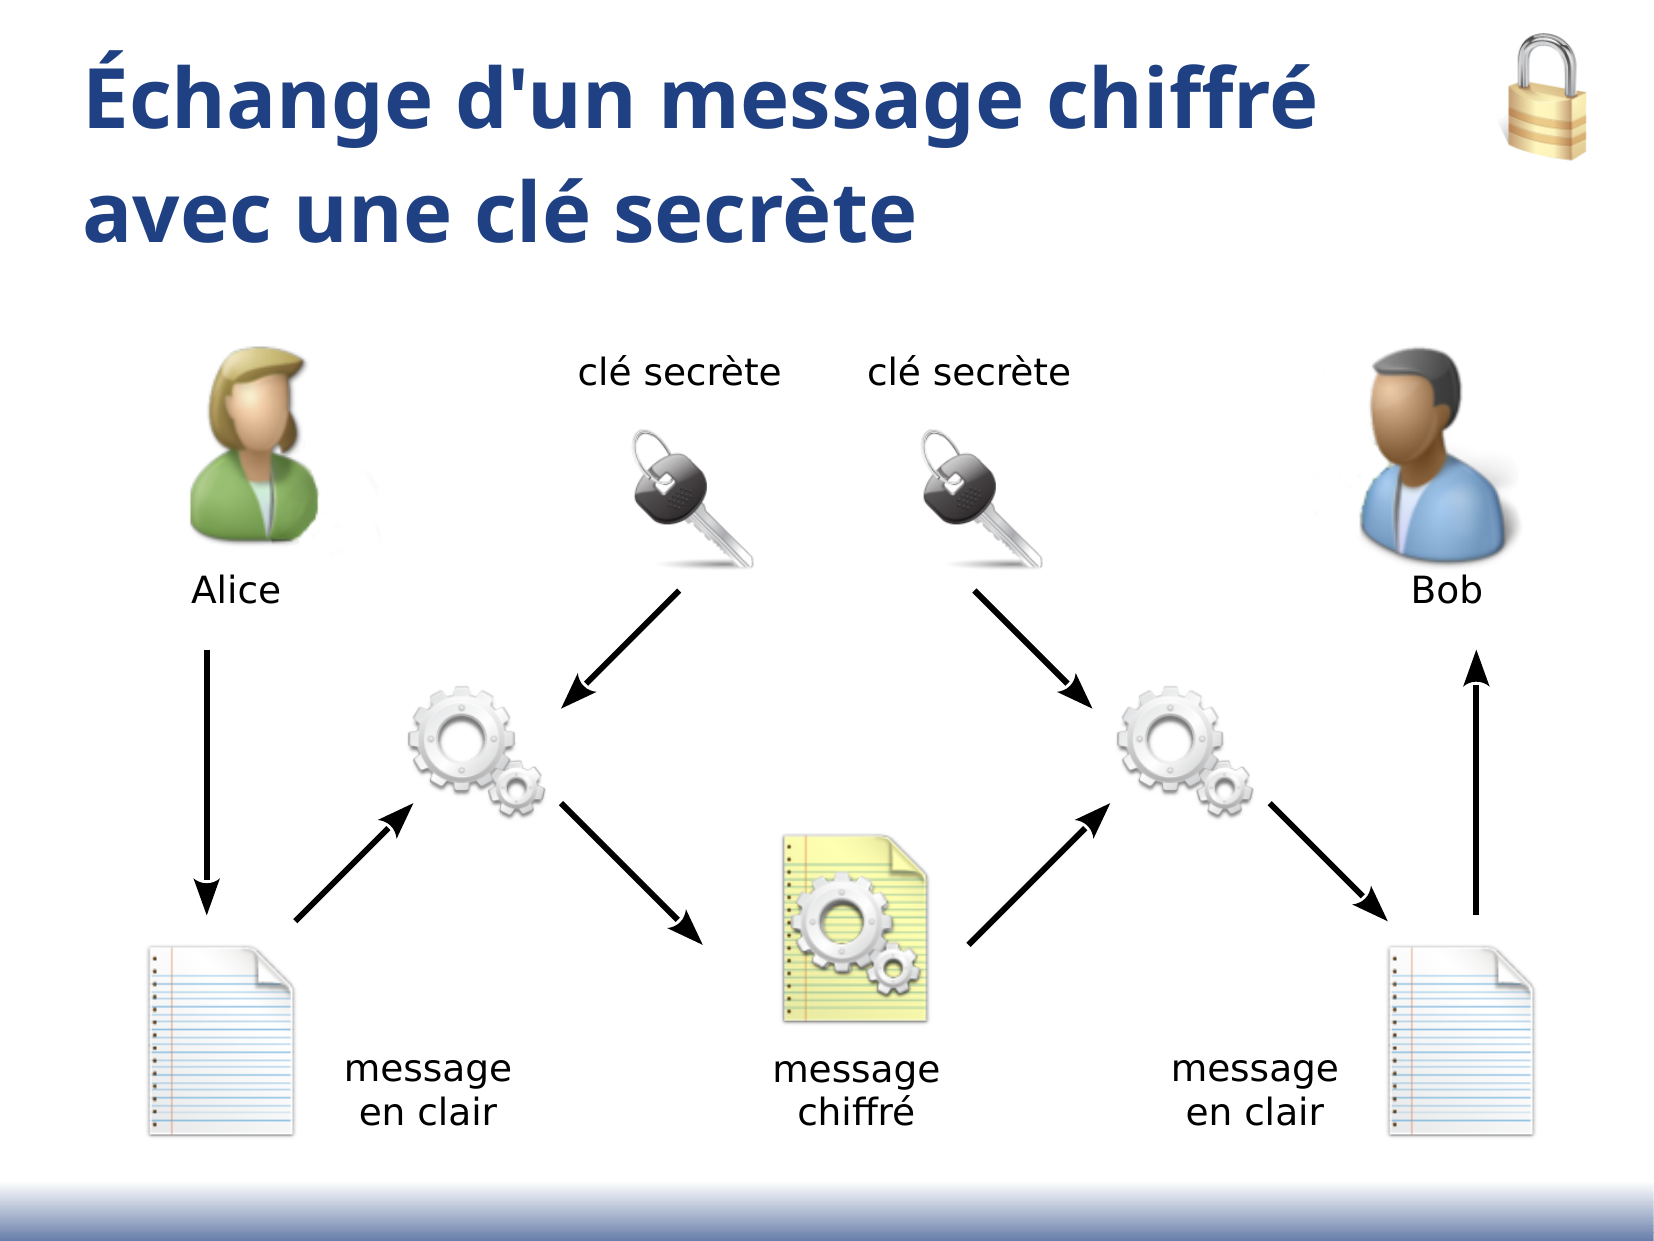

# Échange d'un message chiffré avec une clé secrète
Alice
Bob
clé secrète
clé secrète
message en clair
message en clair
message chiffré